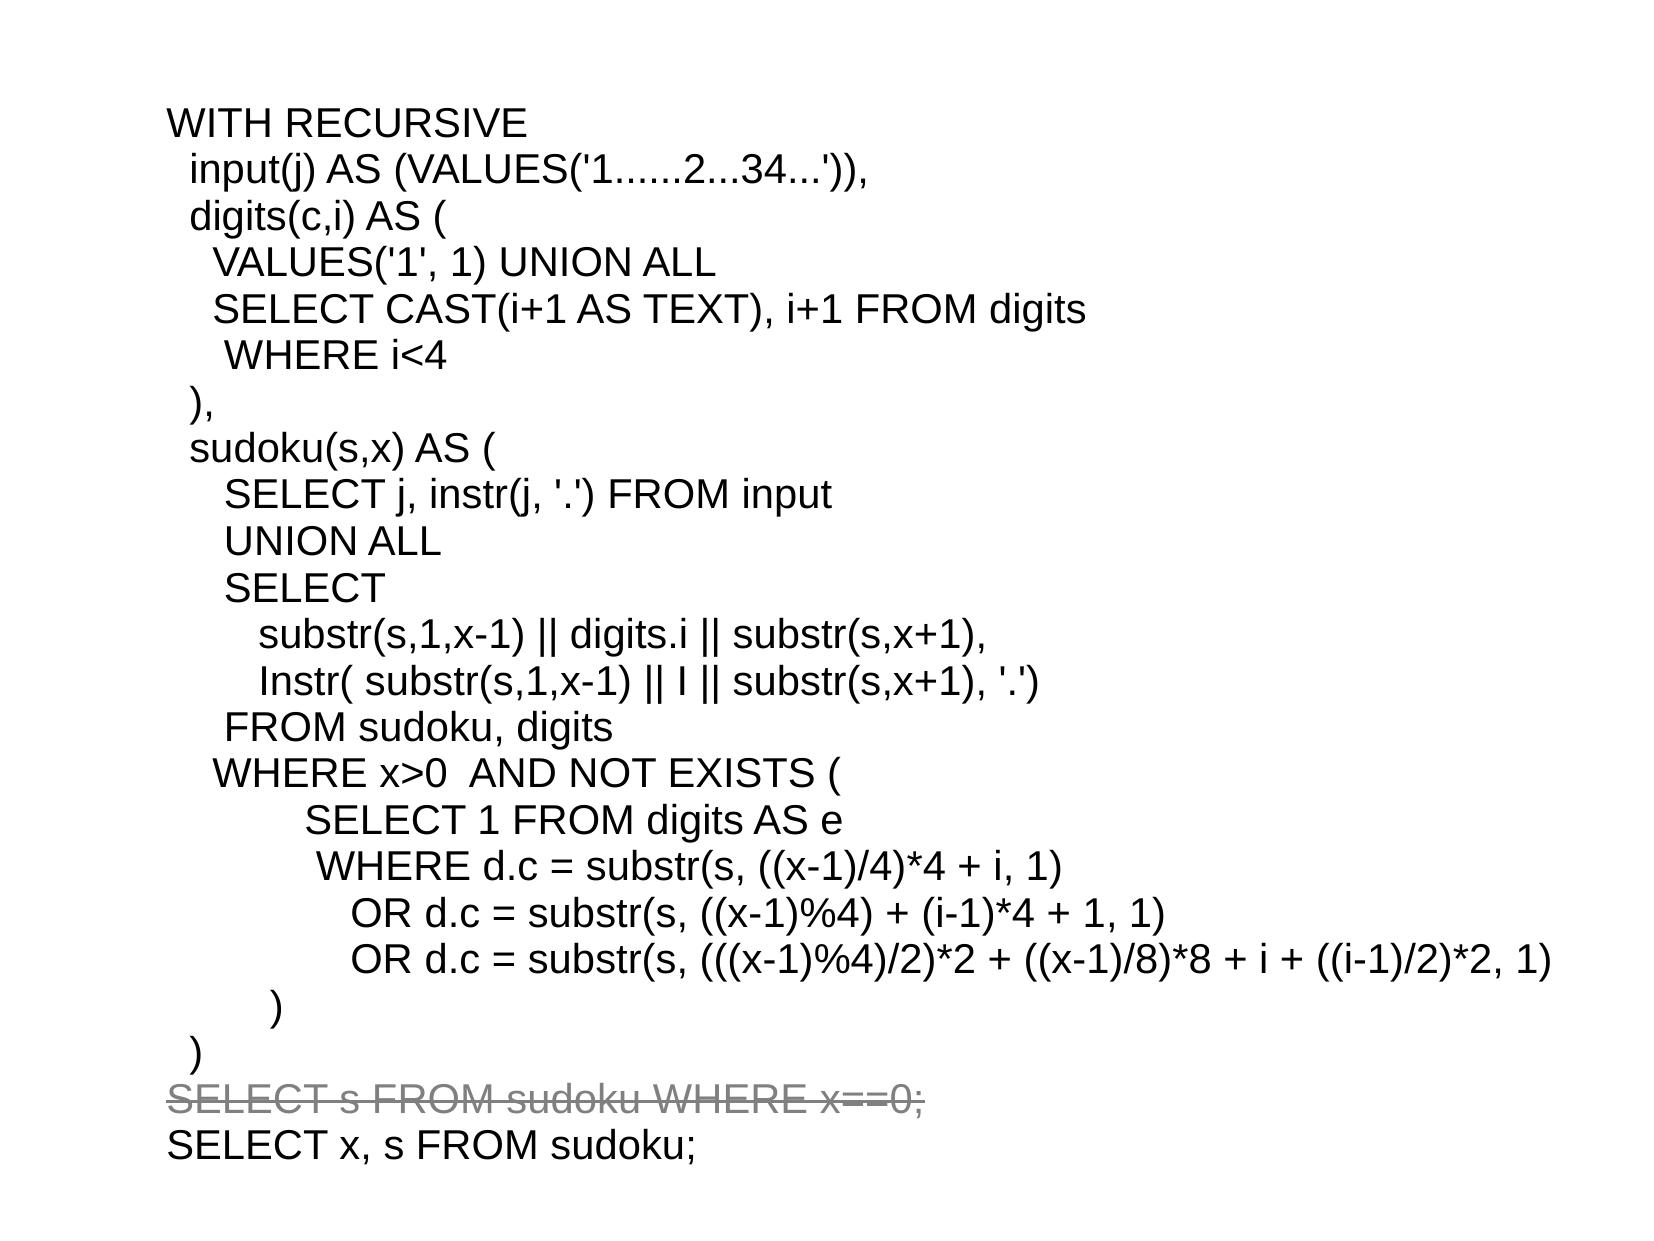

WITH RECURSIVE
 input(j) AS (VALUES('1......2...34...')),
 digits(c,i) AS (
 VALUES('1', 1) UNION ALL
 SELECT CAST(i+1 AS TEXT), i+1 FROM digits
 WHERE i<4
 ),
 sudoku(s,x) AS (
 SELECT j, instr(j, '.') FROM input
 UNION ALL
 SELECT
 substr(s,1,x-1) || digits.i || substr(s,x+1),
 Instr( substr(s,1,x-1) || I || substr(s,x+1), '.')
 FROM sudoku, digits
 WHERE x>0 AND NOT EXISTS (
 SELECT 1 FROM digits AS e
 WHERE d.c = substr(s, ((x-1)/4)*4 + i, 1)
 OR d.c = substr(s, ((x-1)%4) + (i-1)*4 + 1, 1)
 OR d.c = substr(s, (((x-1)%4)/2)*2 + ((x-1)/8)*8 + i + ((i-1)/2)*2, 1)
 )
 )
SELECT s FROM sudoku WHERE x==0;
SELECT x, s FROM sudoku;